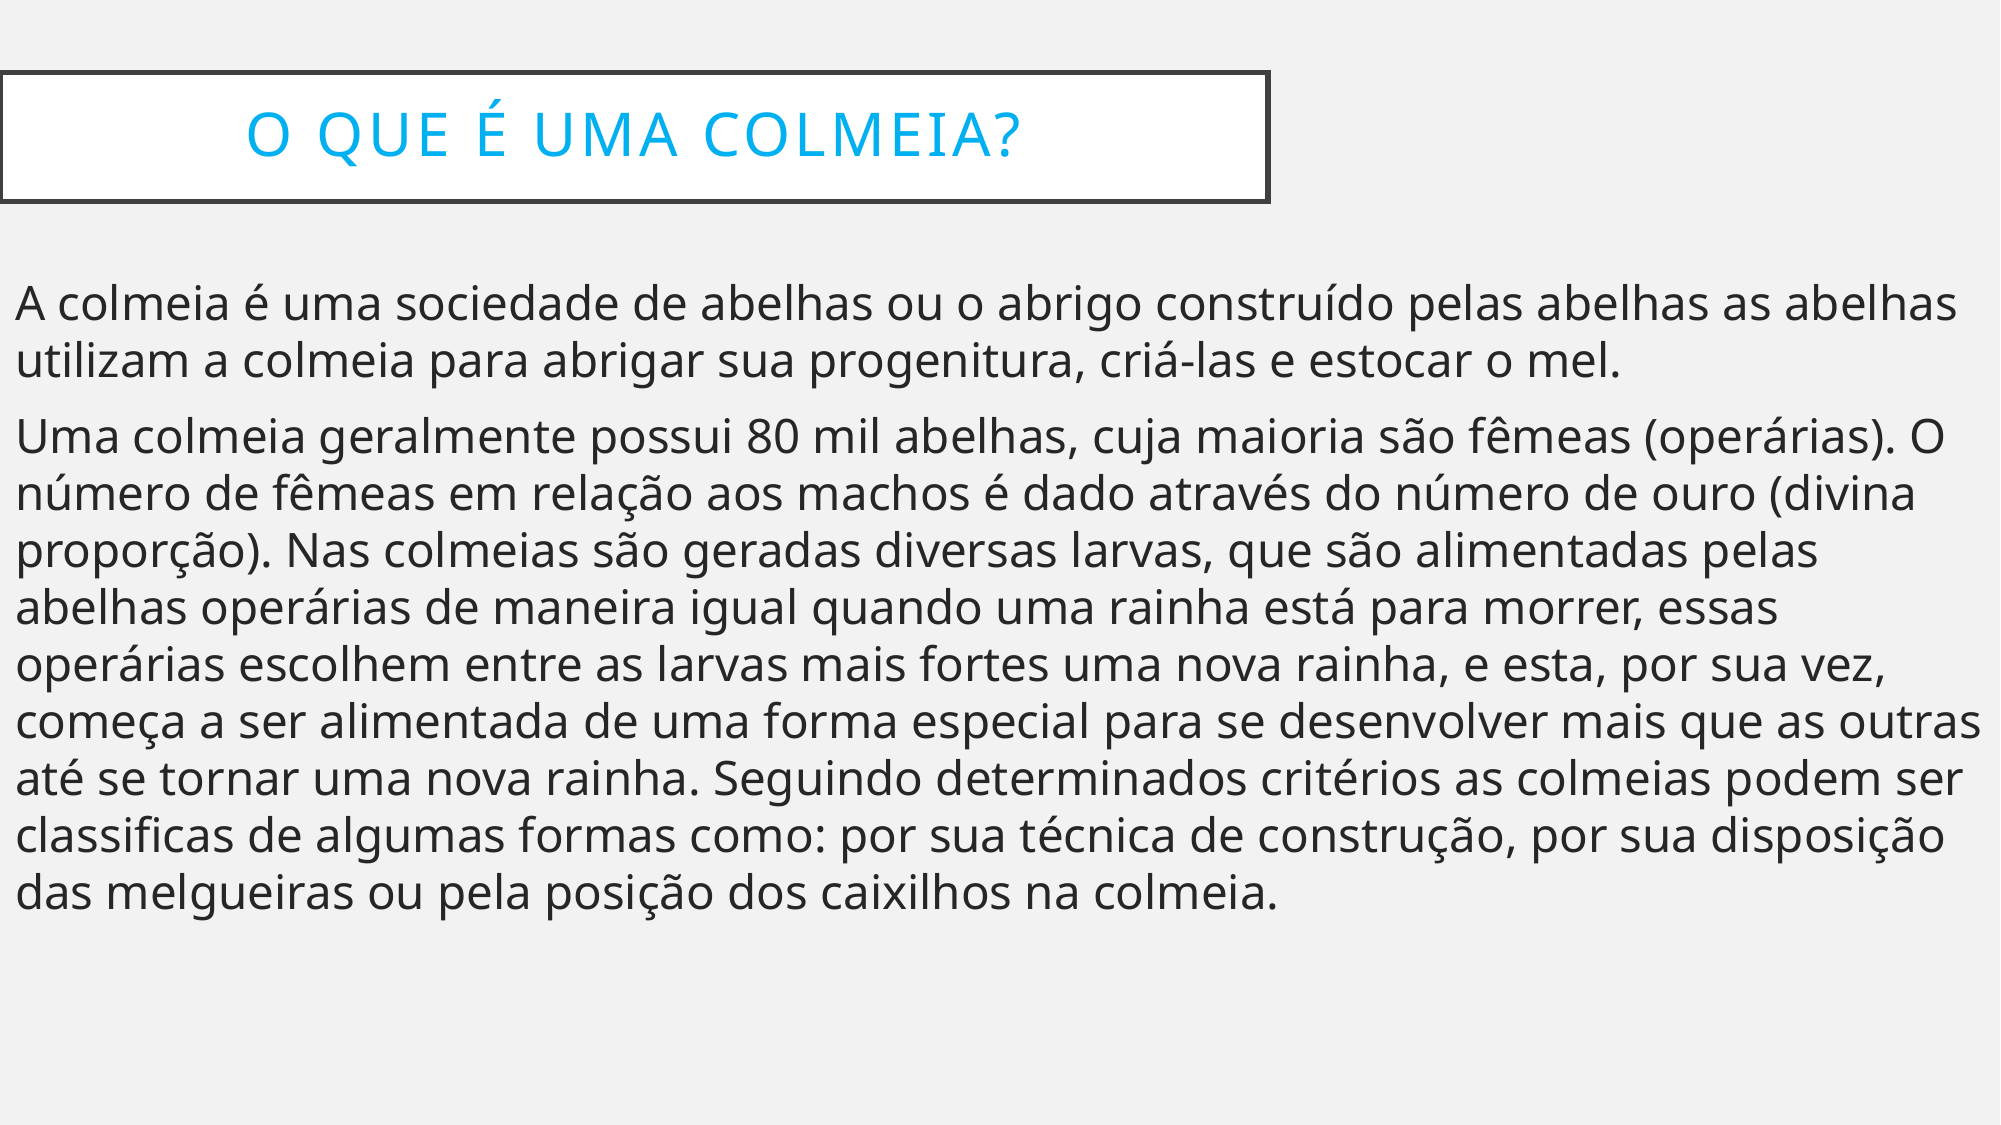

# O que é uma colmeia?
A colmeia é uma sociedade de abelhas ou o abrigo construído pelas abelhas as abelhas utilizam a colmeia para abrigar sua progenitura, criá-las e estocar o mel.
Uma colmeia geralmente possui 80 mil abelhas, cuja maioria são fêmeas (operárias). O número de fêmeas em relação aos machos é dado através do número de ouro (divina proporção). Nas colmeias são geradas diversas larvas, que são alimentadas pelas abelhas operárias de maneira igual quando uma rainha está para morrer, essas operárias escolhem entre as larvas mais fortes uma nova rainha, e esta, por sua vez, começa a ser alimentada de uma forma especial para se desenvolver mais que as outras até se tornar uma nova rainha. Seguindo determinados critérios as colmeias podem ser classificas de algumas formas como: por sua técnica de construção, por sua disposição das melgueiras ou pela posição dos caixilhos na colmeia.